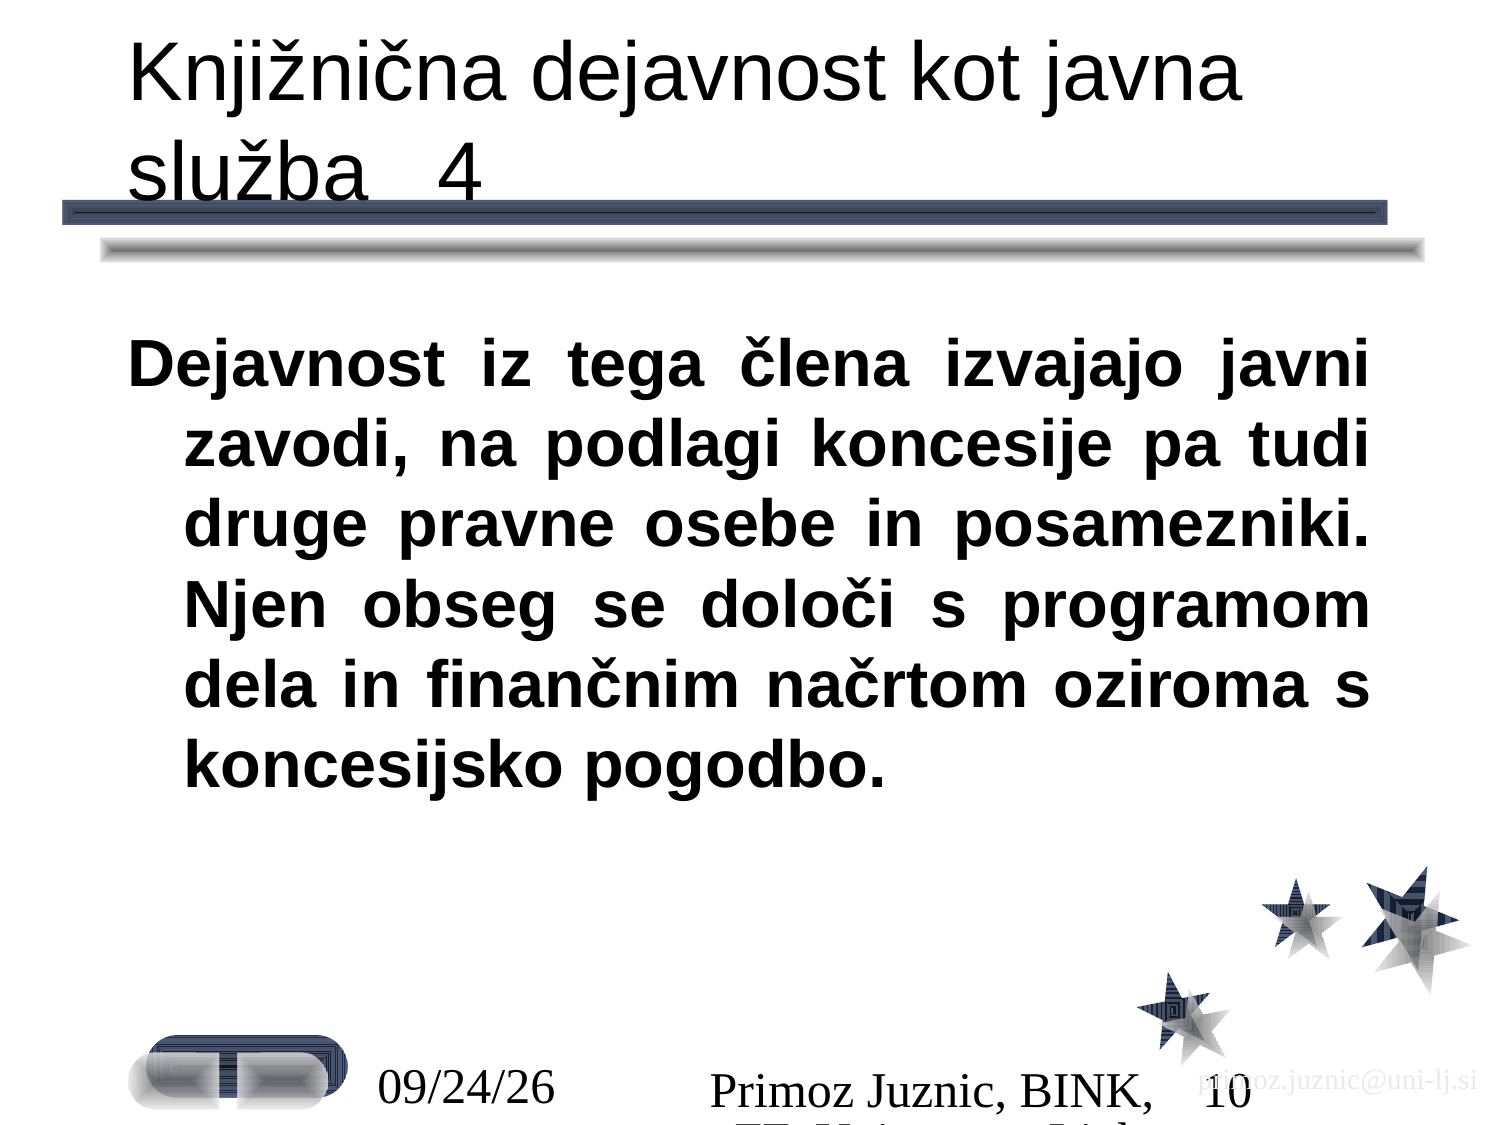

# Knjižnična dejavnost kot javna služba 4
Dejavnost iz tega člena izvajajo javni zavodi, na podlagi koncesije pa tudi druge pravne osebe in posamezniki. Njen obseg se določi s programom dela in finančnim načrtom oziroma s koncesijsko pogodbo.
Primoz Juznic, BINK, FF, Univerza v Ljubljani
10